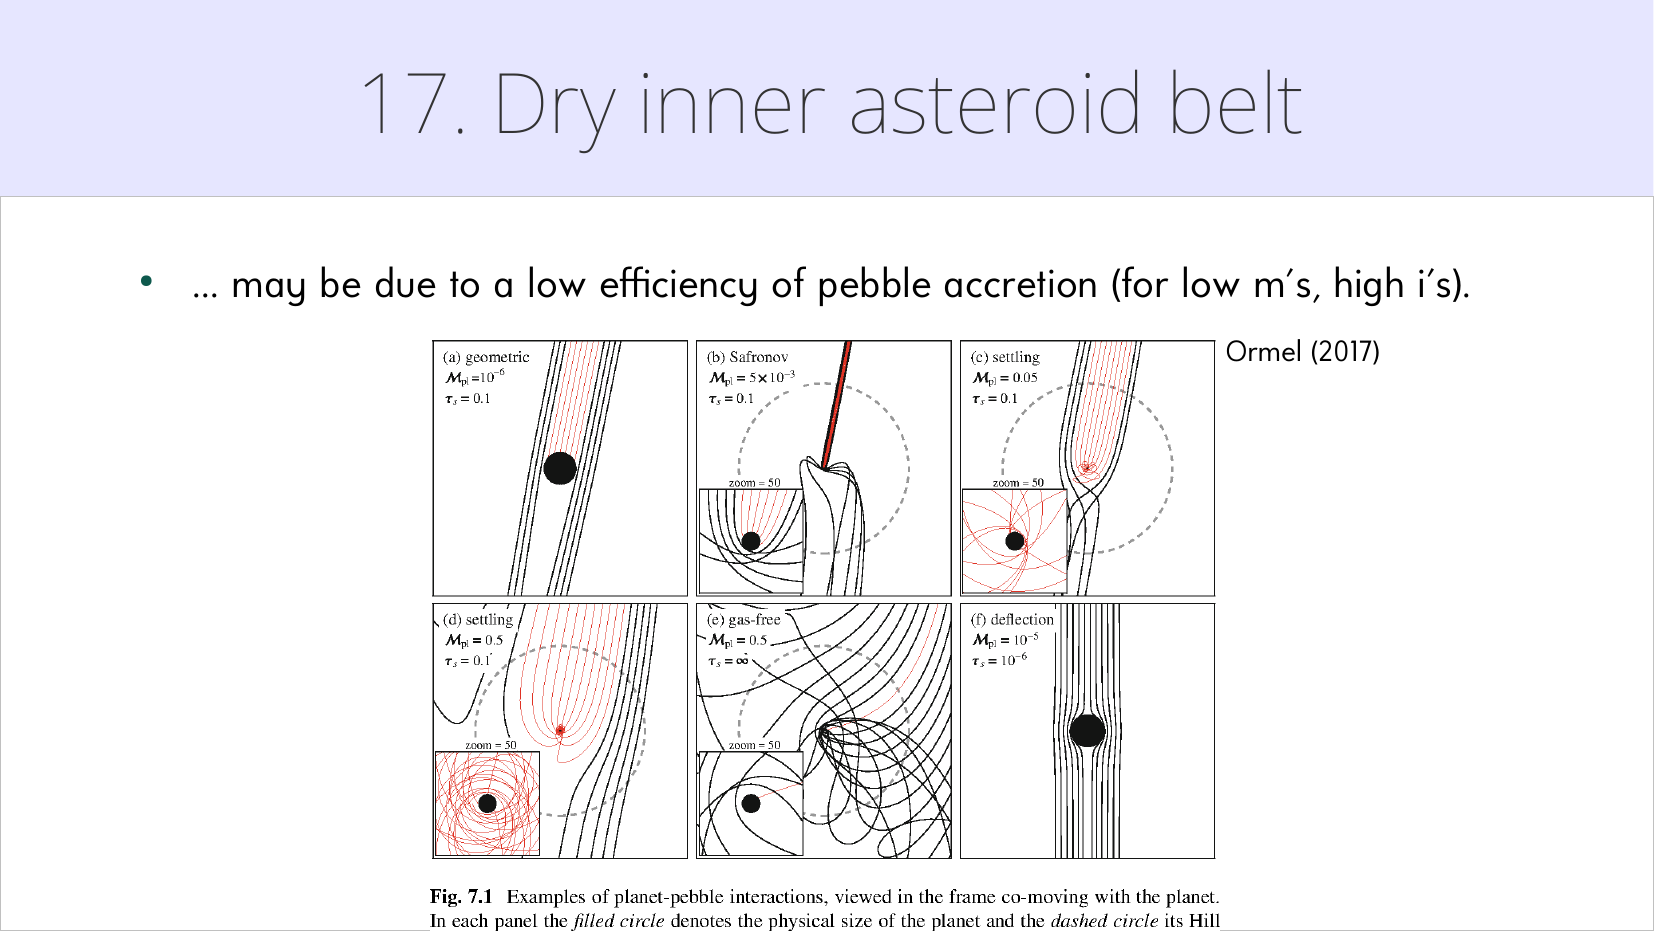

# 17. Dry inner asteroid belt
... may be due to a low efficiency of pebble accretion (for low m's, high i's).
Ormel (2017)